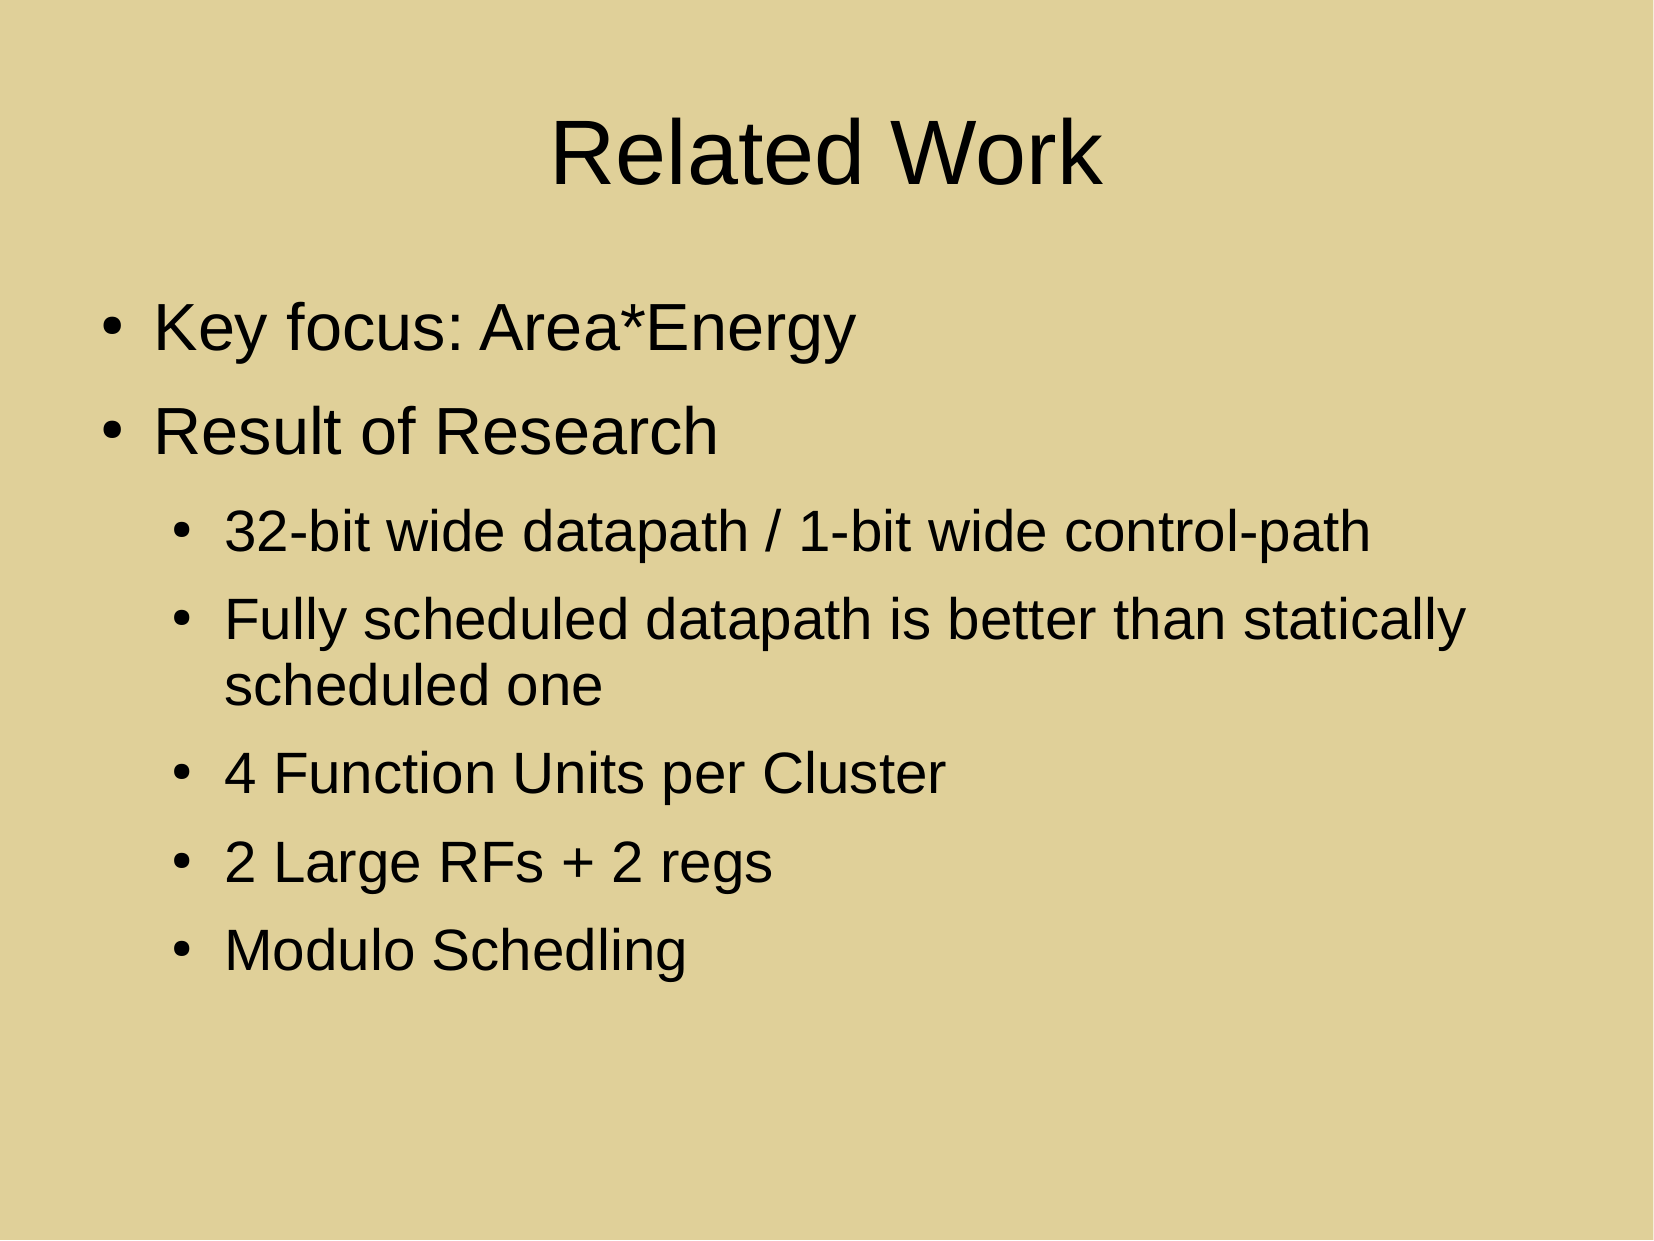

# Related Work
Key focus: Area*Energy
Result of Research
32-bit wide datapath / 1-bit wide control-path
Fully scheduled datapath is better than statically scheduled one
4 Function Units per Cluster
2 Large RFs + 2 regs
Modulo Schedling